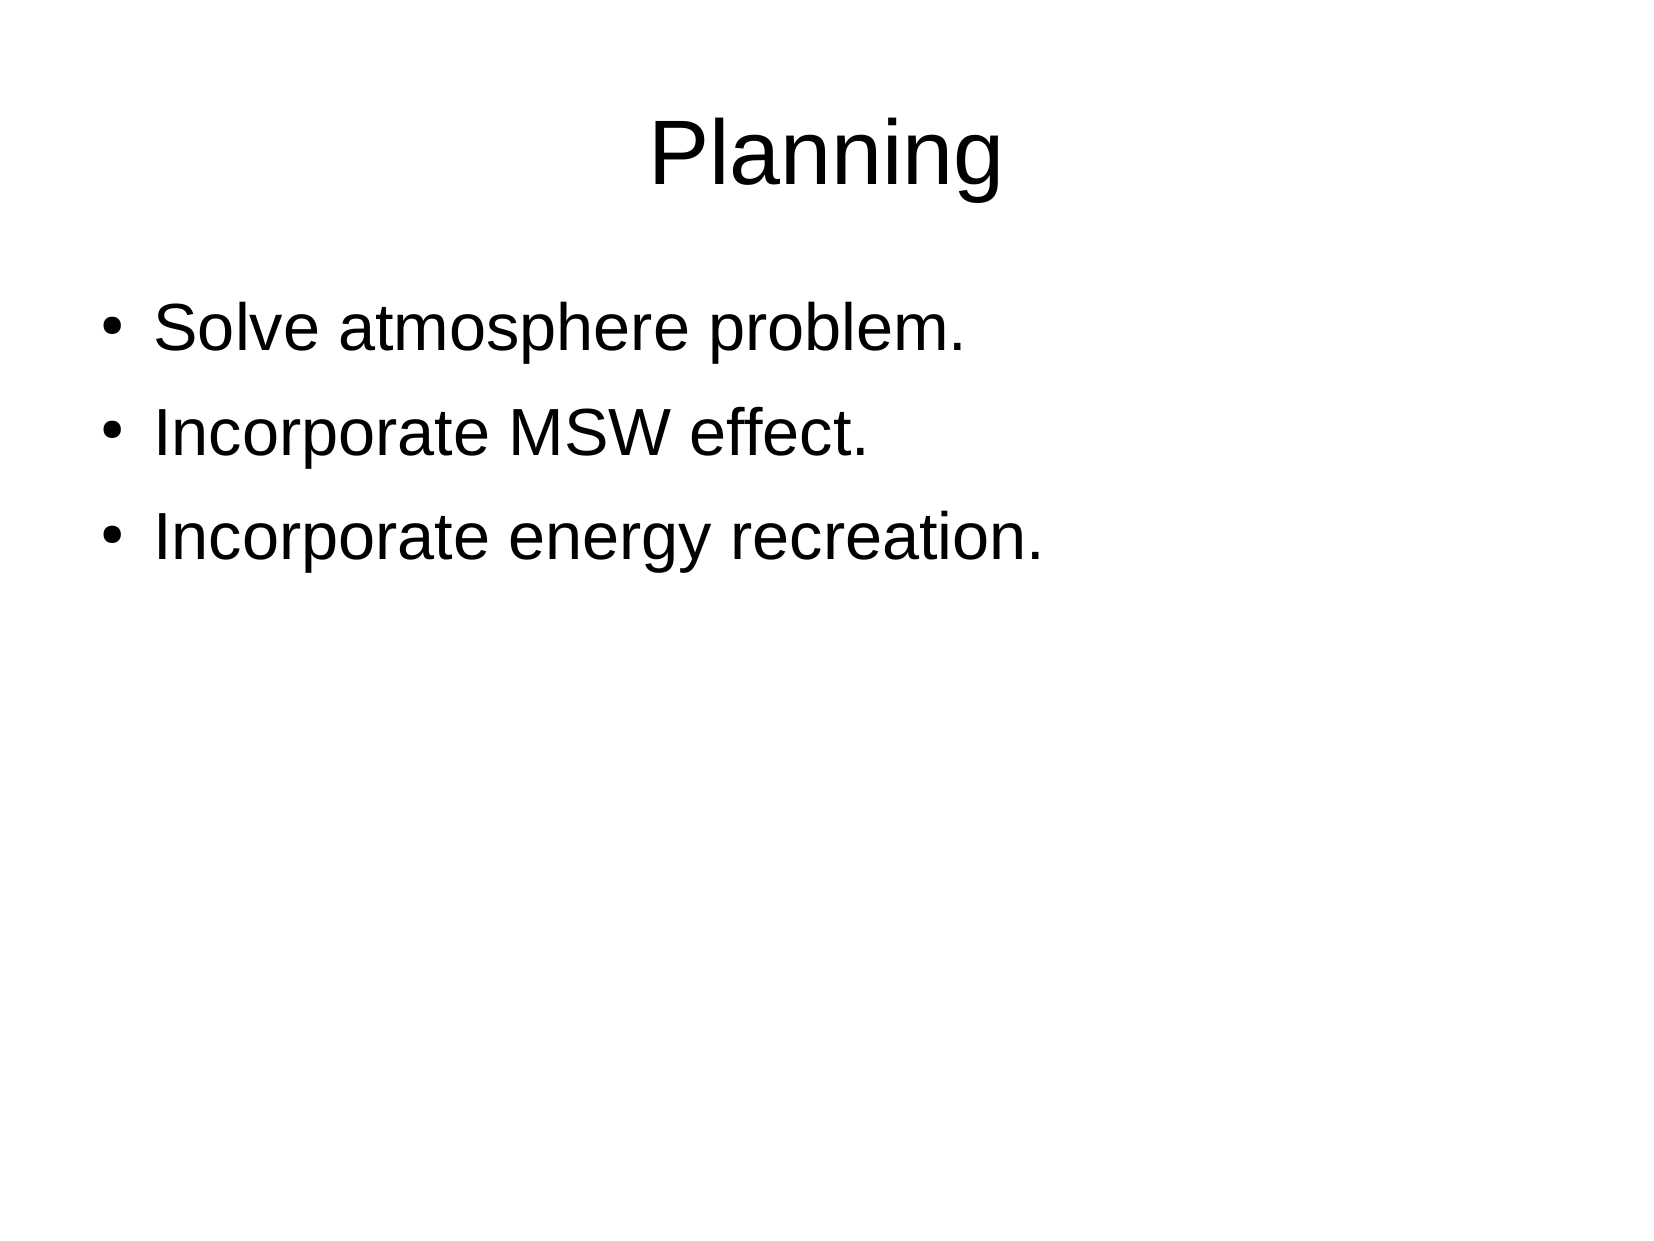

# Planning
Solve atmosphere problem.
Incorporate MSW effect.
Incorporate energy recreation.